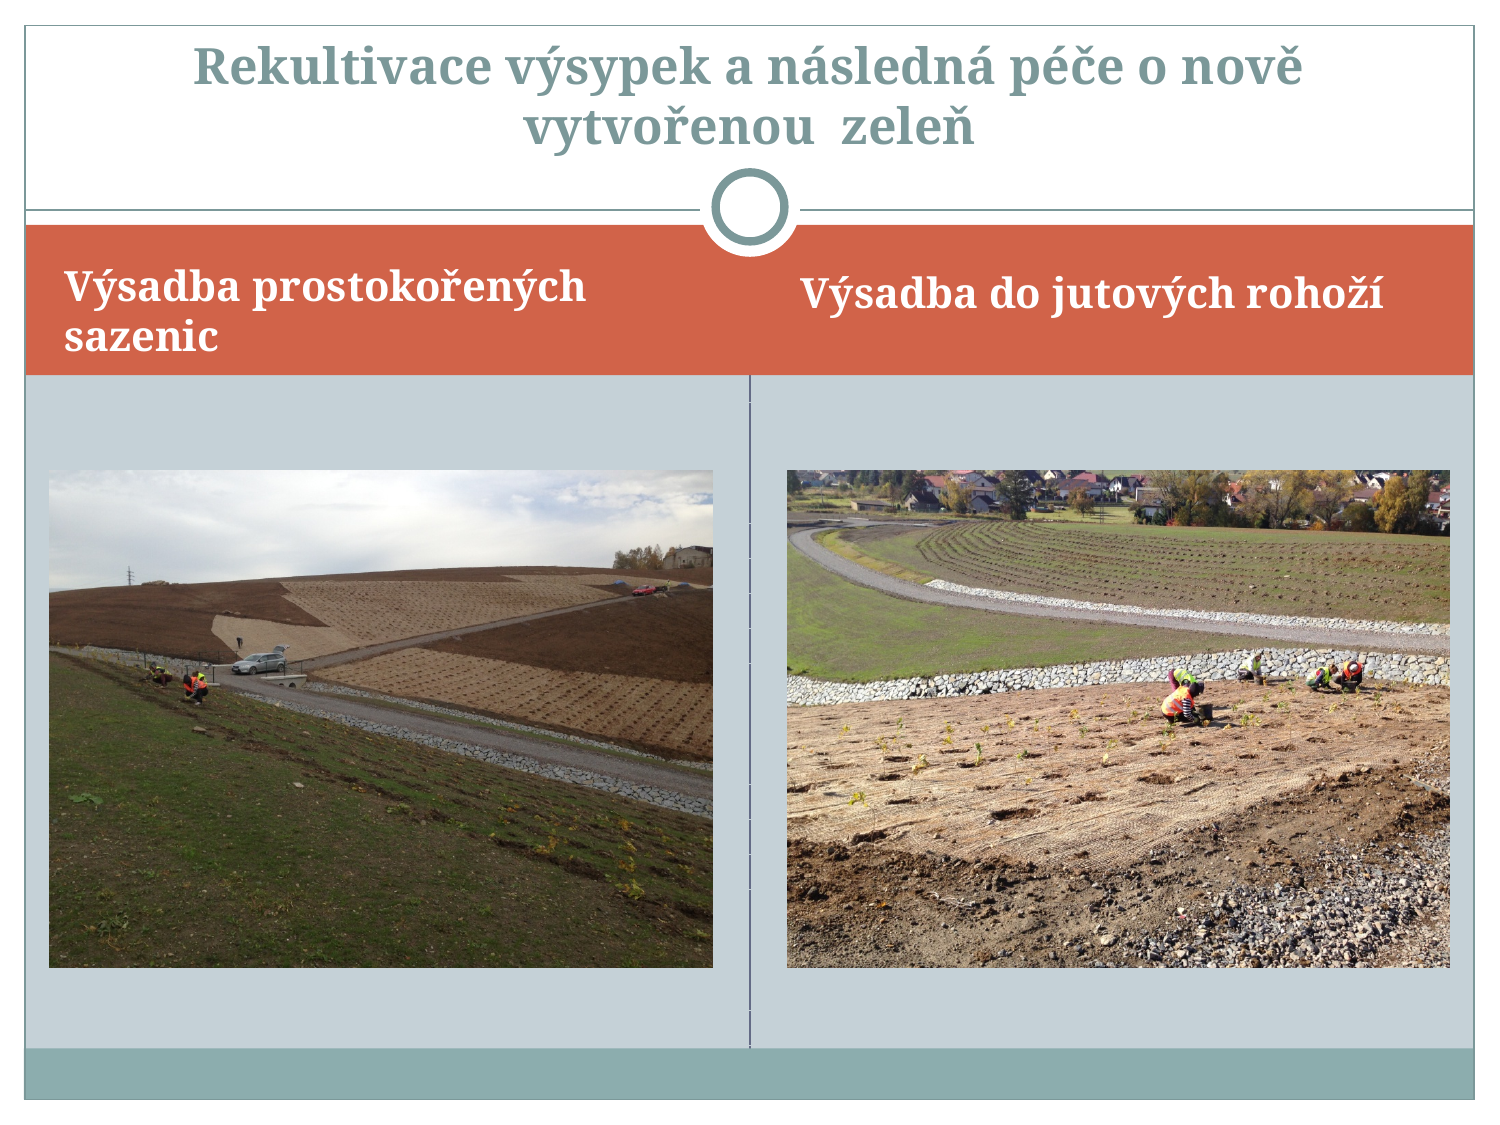

Rekultivace výsypek a následná péče o nově vytvořenou zeleň
Výsadba do jutových rohoží
# Výsadba prostokořených sazenic